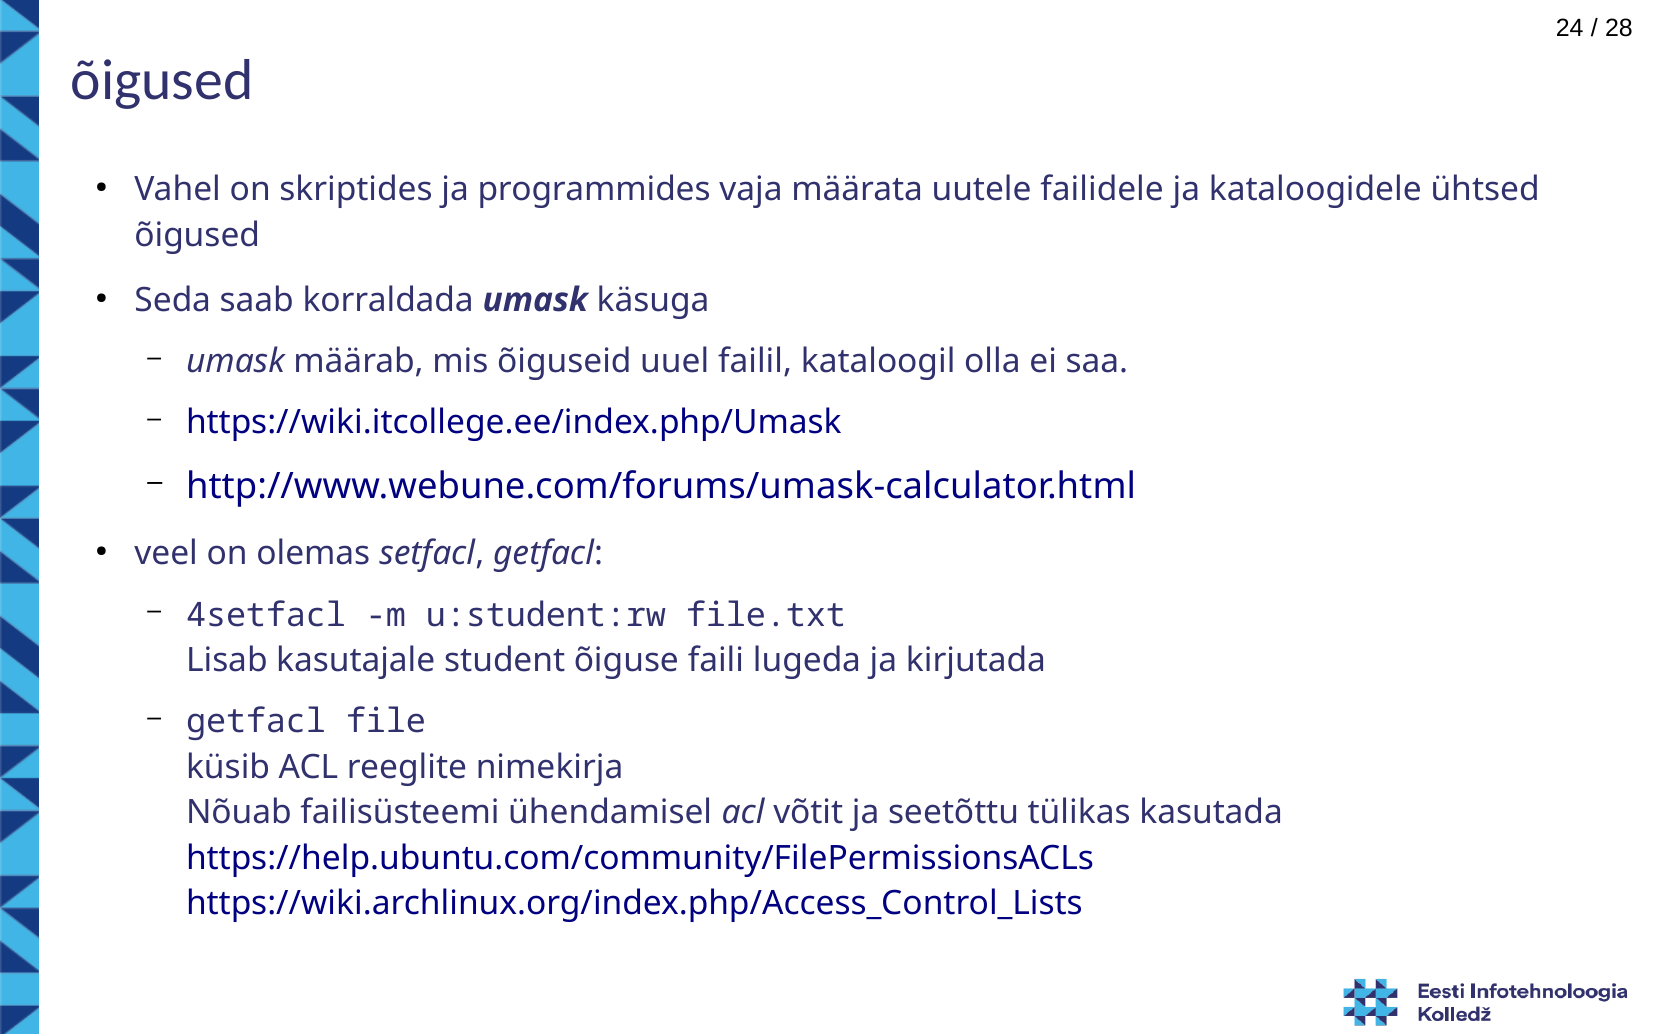

# õigused
Vahel on skriptides ja programmides vaja määrata uutele failidele ja kataloogidele ühtsed õigused
Seda saab korraldada umask käsuga
umask määrab, mis õiguseid uuel failil, kataloogil olla ei saa.
https://wiki.itcollege.ee/index.php/Umask
http://www.webune.com/forums/umask-calculator.html
veel on olemas setfacl, getfacl:
4setfacl -m u:student:rw file.txt
Lisab kasutajale student õiguse faili lugeda ja kirjutada
getfacl file
küsib ACL reeglite nimekirja
Nõuab failisüsteemi ühendamisel acl võtit ja seetõttu tülikas kasutada
https://help.ubuntu.com/community/FilePermissionsACLs
https://wiki.archlinux.org/index.php/Access_Control_Lists